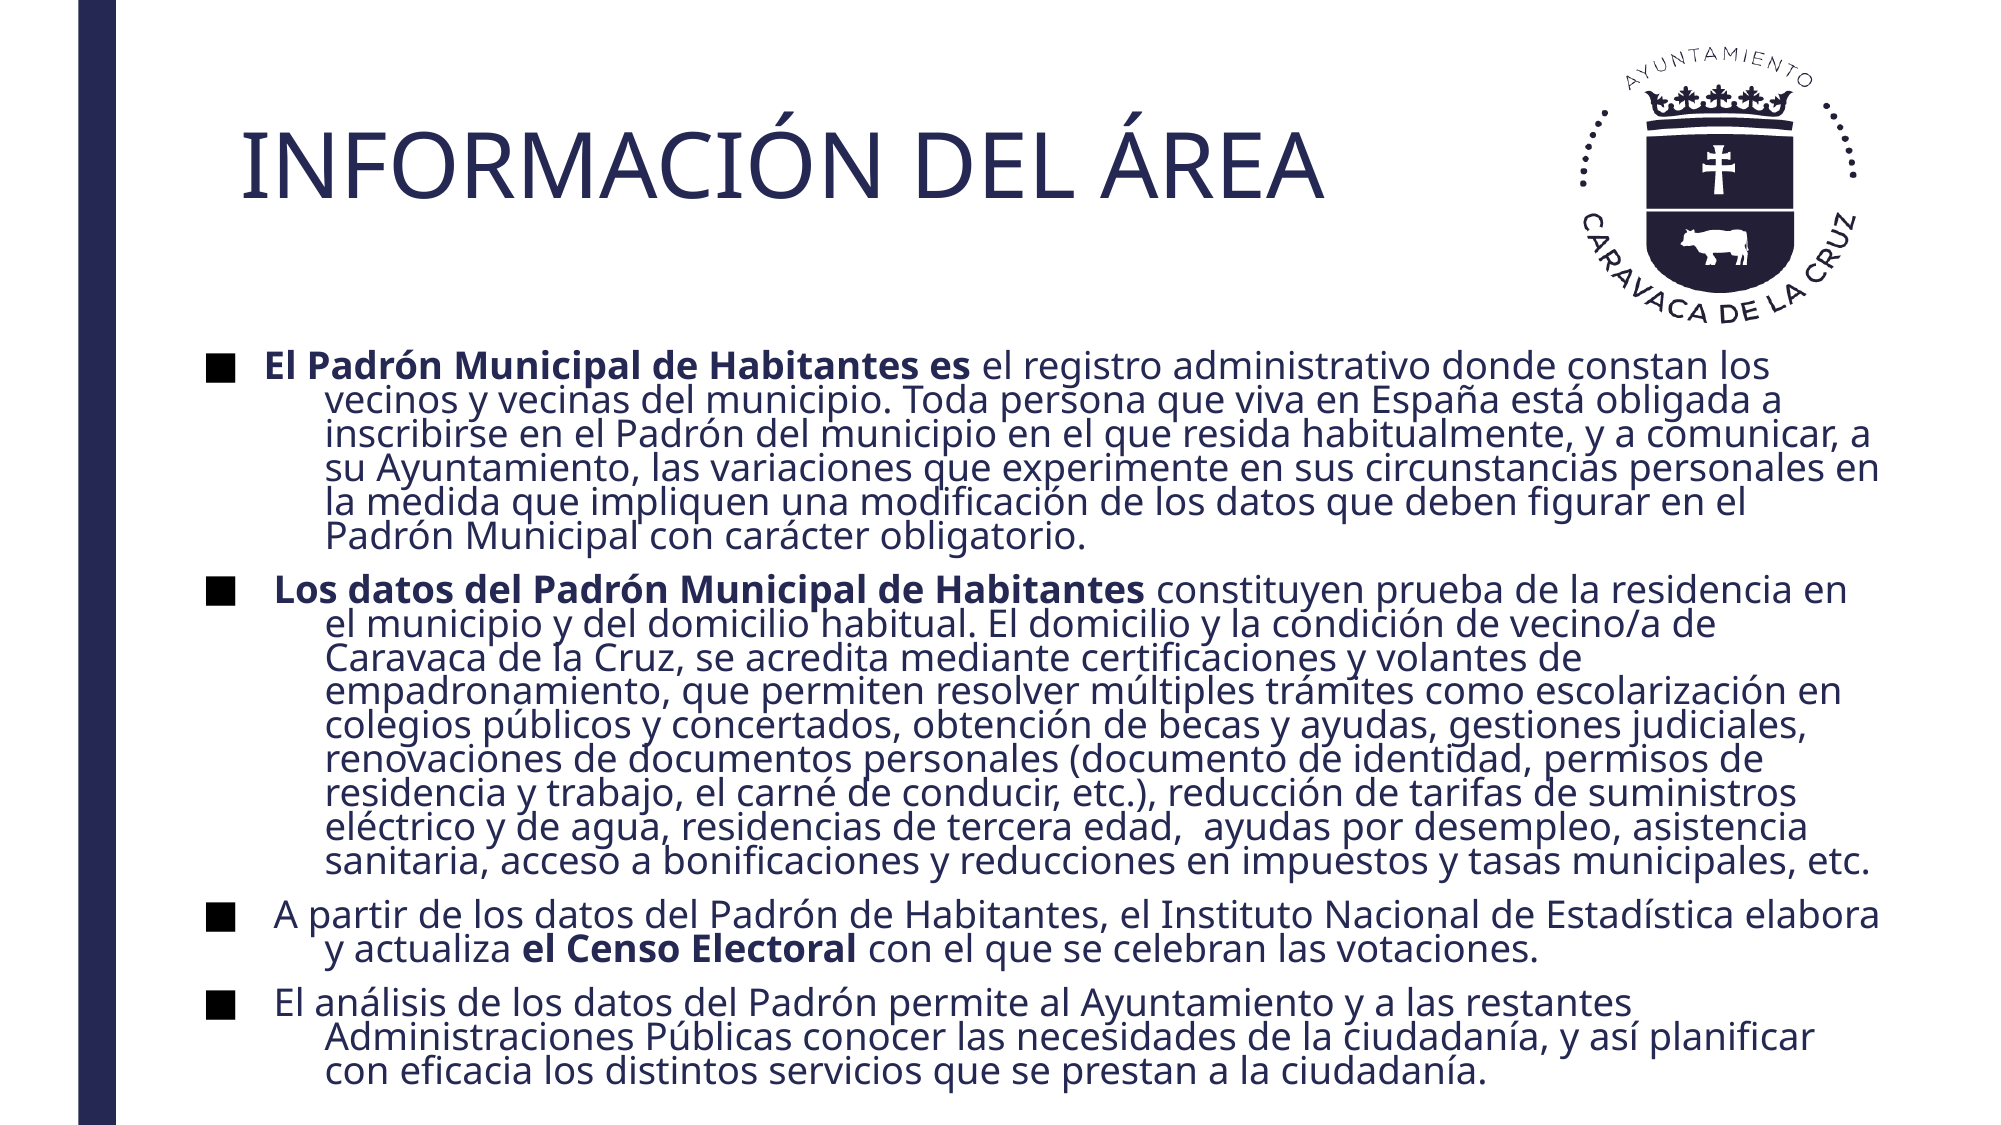

# INFORMACIÓN DEL ÁREA
El Padrón Municipal de Habitantes es el registro administrativo donde constan los vecinos y vecinas del municipio. Toda persona que viva en España está obligada a inscribirse en el Padrón del municipio en el que resida habitualmente, y a comunicar, a su Ayuntamiento, las variaciones que experimente en sus circunstancias personales en la medida que impliquen una modificación de los datos que deben figurar en el Padrón Municipal con carácter obligatorio.
 Los datos del Padrón Municipal de Habitantes constituyen prueba de la residencia en el municipio y del domicilio habitual. El domicilio y la condición de vecino/a de Caravaca de la Cruz, se acredita mediante certificaciones y volantes de empadronamiento, que permiten resolver múltiples trámites como escolarización en colegios públicos y concertados, obtención de becas y ayudas, gestiones judiciales, renovaciones de documentos personales (documento de identidad, permisos de residencia y trabajo, el carné de conducir, etc.), reducción de tarifas de suministros eléctrico y de agua, residencias de tercera edad, ayudas por desempleo, asistencia sanitaria, acceso a bonificaciones y reducciones en impuestos y tasas municipales, etc.
 A partir de los datos del Padrón de Habitantes, el Instituto Nacional de Estadística elabora y actualiza el Censo Electoral con el que se celebran las votaciones.
 El análisis de los datos del Padrón permite al Ayuntamiento y a las restantes Administraciones Públicas conocer las necesidades de la ciudadanía, y así planificar con eficacia los distintos servicios que se prestan a la ciudadanía.